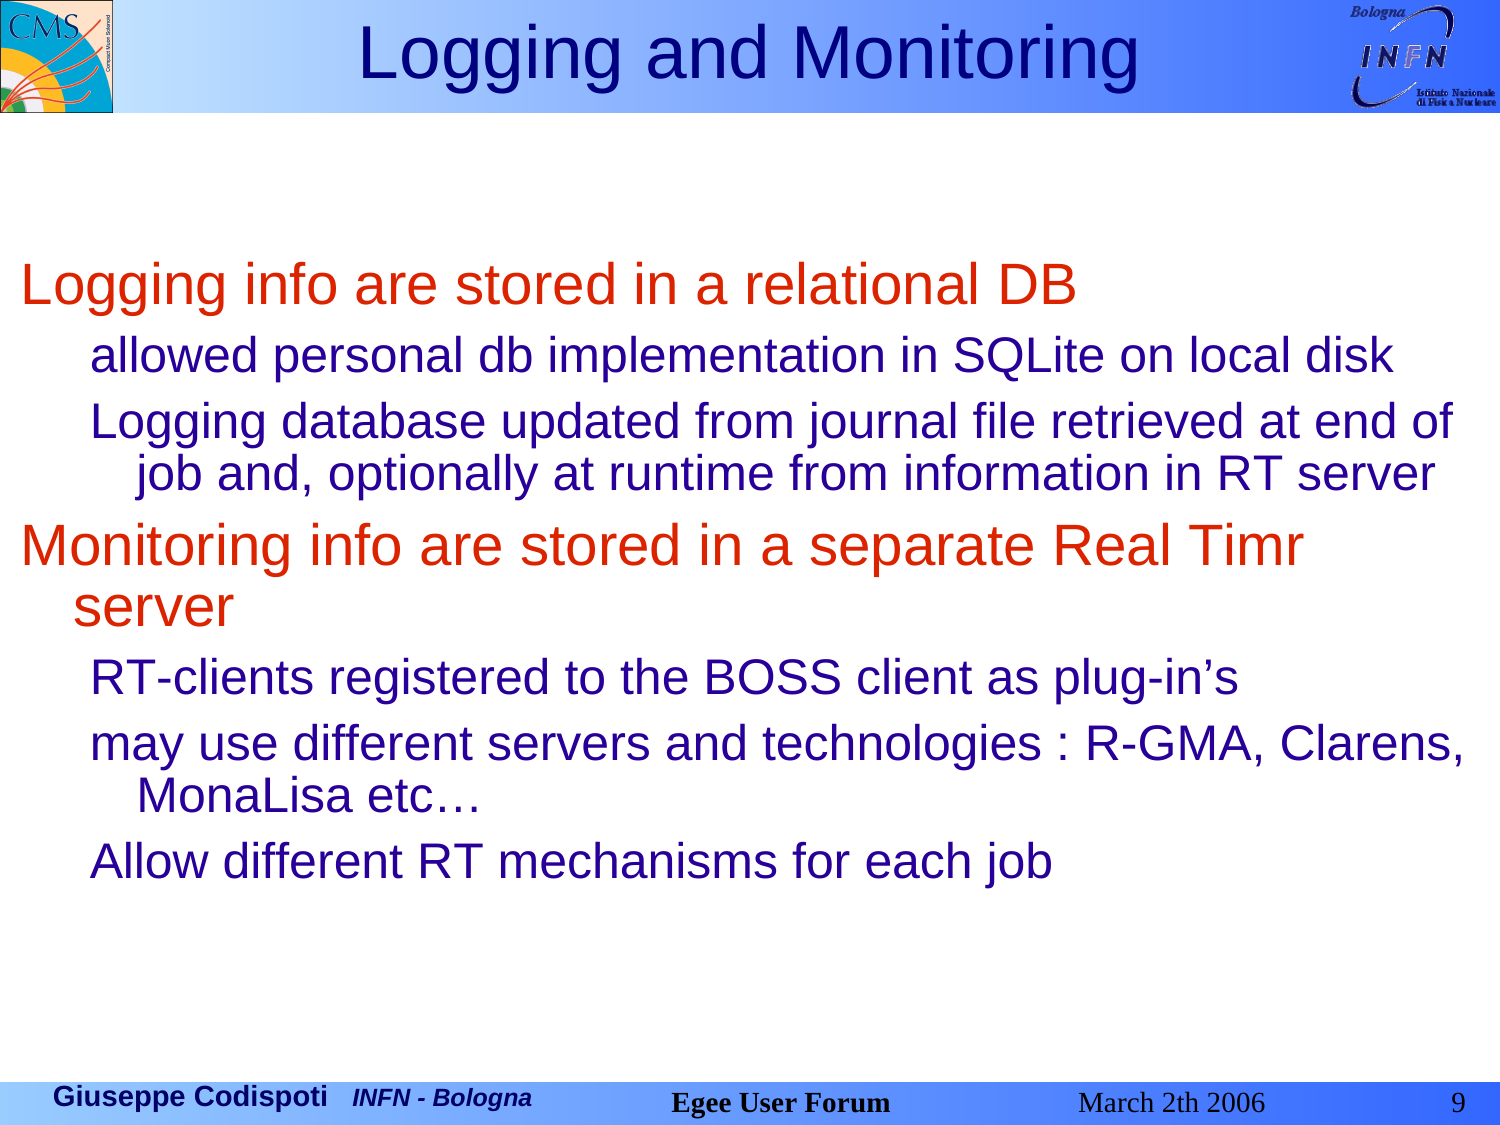

# Logging and Monitoring
Logging info are stored in a relational DB
allowed personal db implementation in SQLite on local disk
Logging database updated from journal file retrieved at end of job and, optionally at runtime from information in RT server
Monitoring info are stored in a separate Real Timr server
RT-clients registered to the BOSS client as plug-in’s
may use different servers and technologies : R-GMA, Clarens, MonaLisa etc…
Allow different RT mechanisms for each job
Egee User Forum
March 2th 2006
9